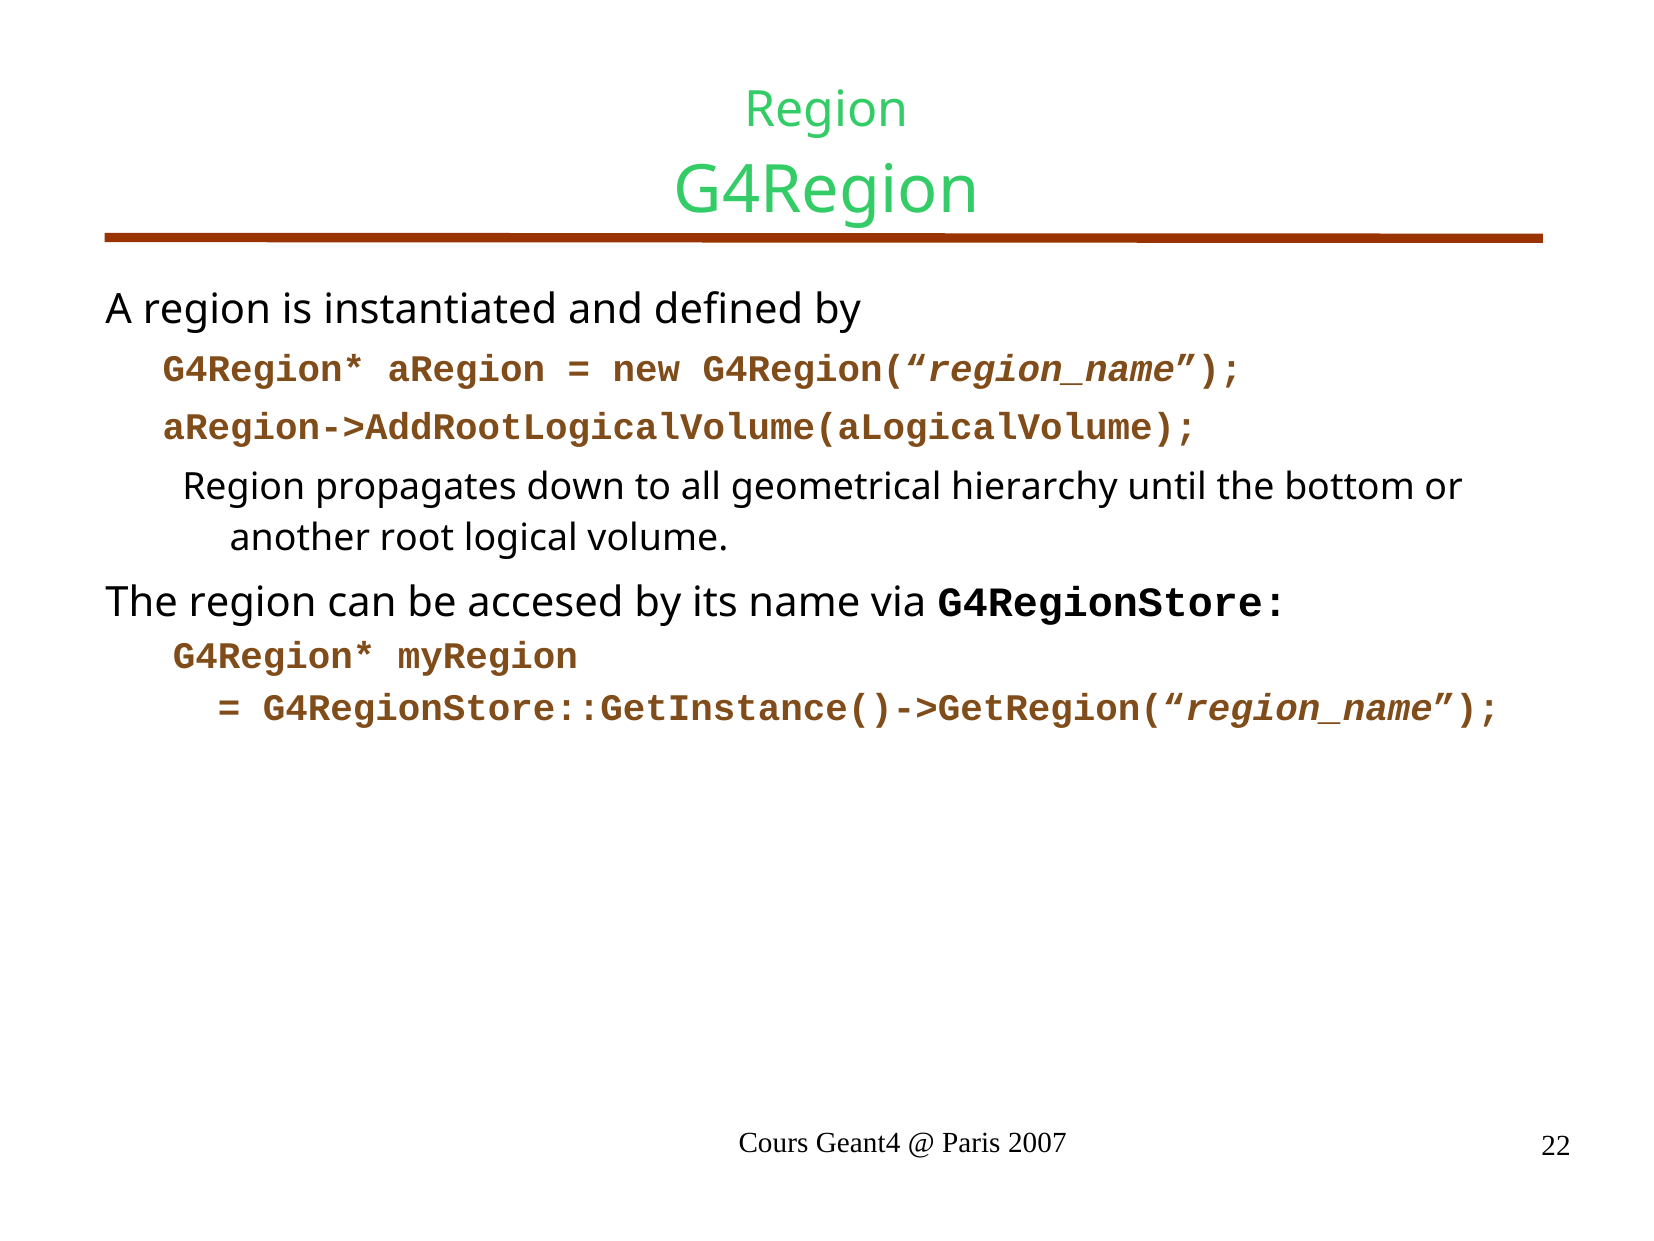

# Region G4Region
A region is instantiated and defined by
G4Region* aRegion = new G4Region(“region_name”);
aRegion->AddRootLogicalVolume(aLogicalVolume);
Region propagates down to all geometrical hierarchy until the bottom or another root logical volume.
The region can be accesed by its name via G4RegionStore:
 G4Region* myRegion
 = G4RegionStore::GetInstance()->GetRegion(“region_name”);
Cours Geant4 @ Paris 2007
22